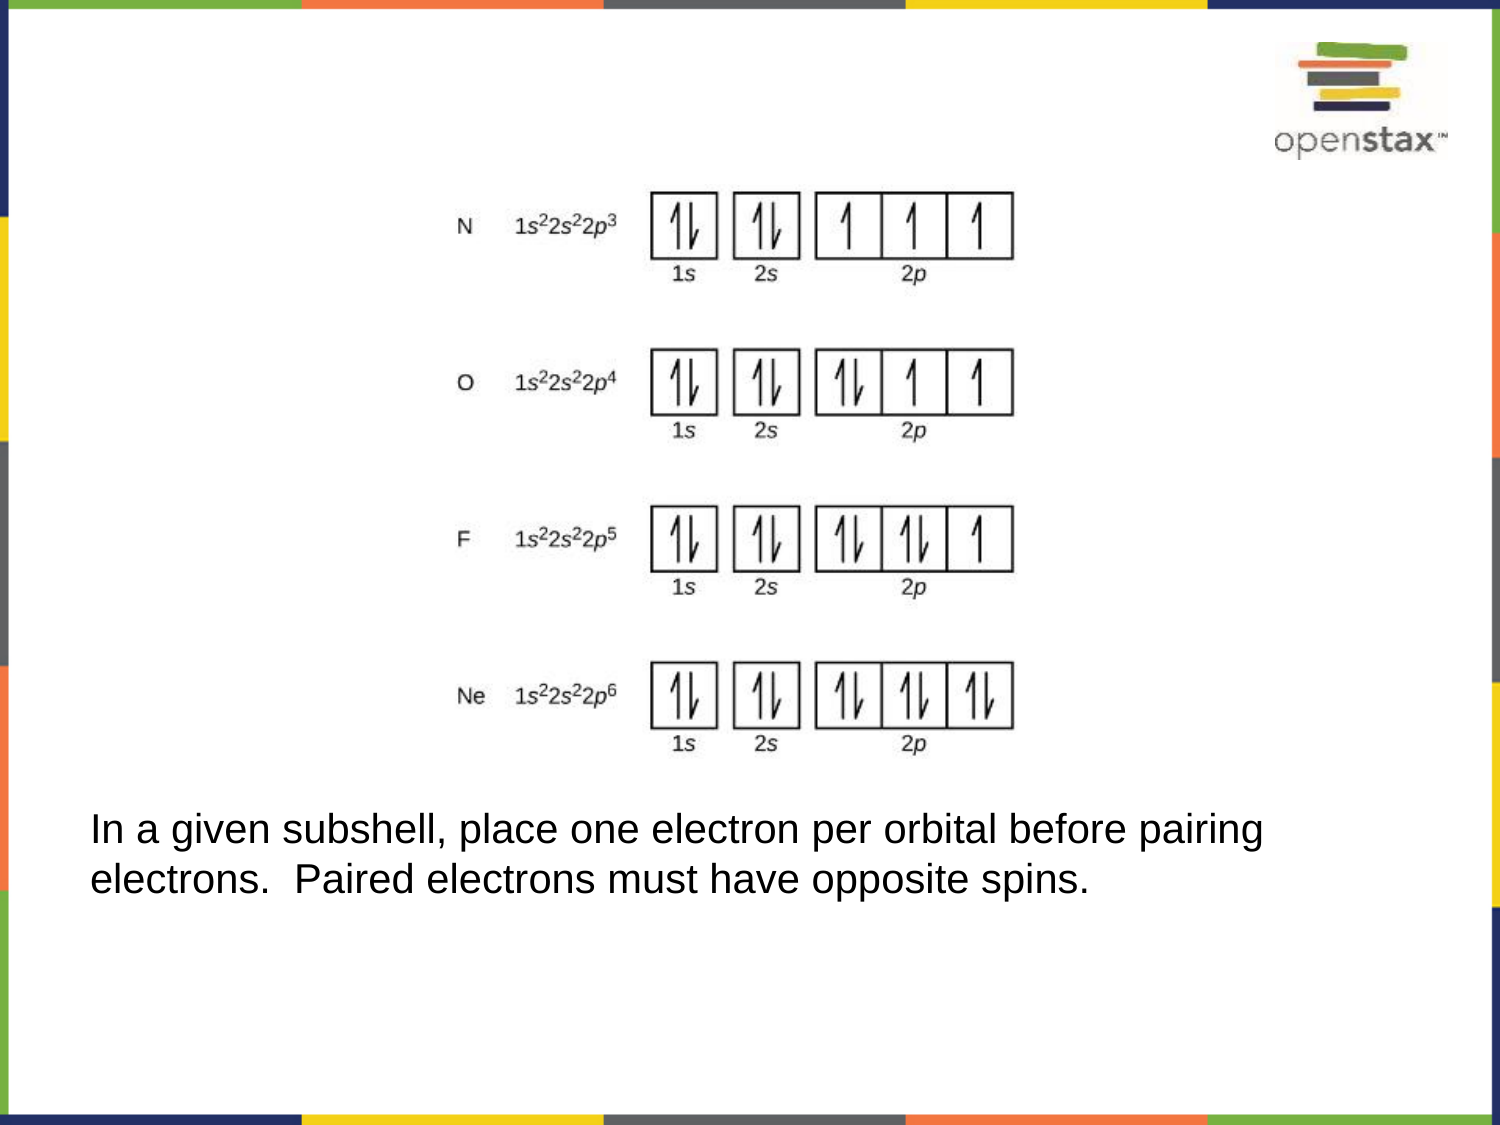

# In a given subshell, place one electron per orbital before pairing electrons. Paired electrons must have opposite spins.